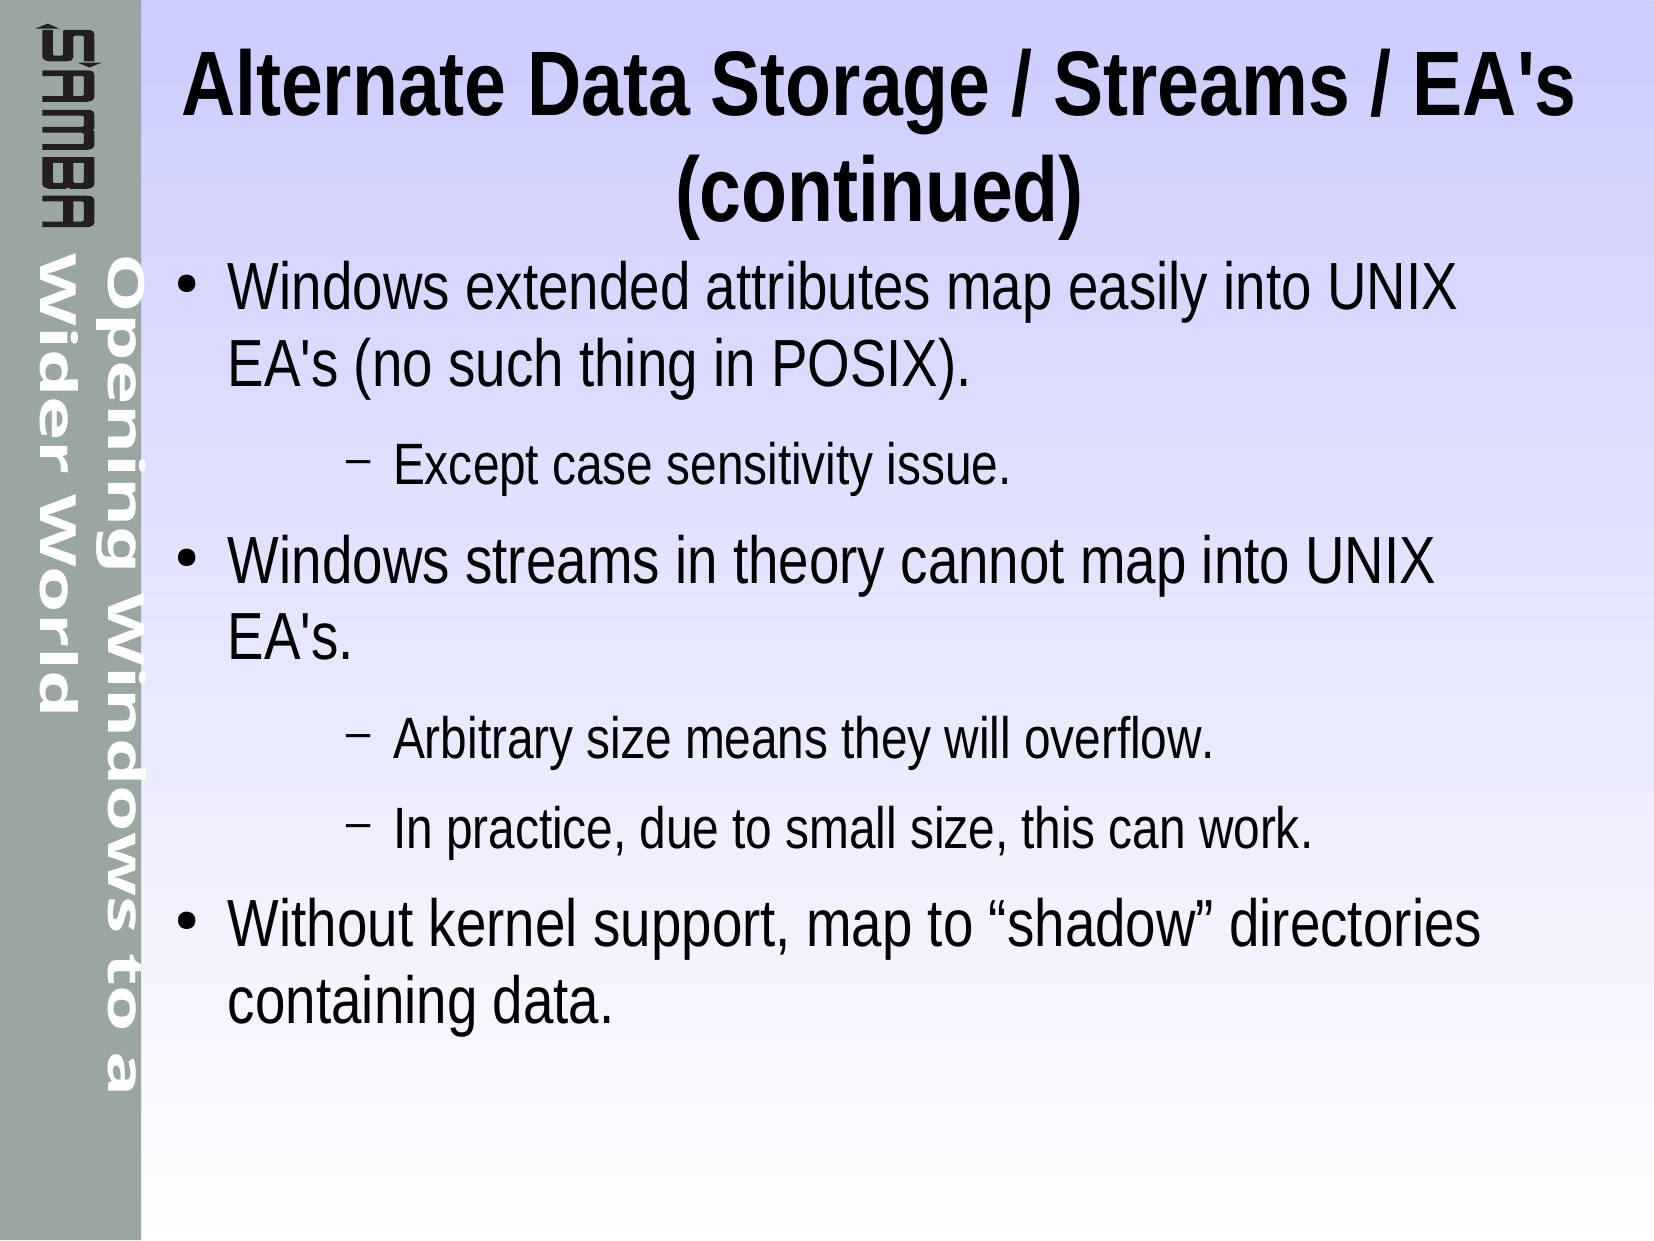

# Alternate Data Storage / Streams / EA's (continued)
Windows extended attributes map easily into UNIX EA's (no such thing in POSIX).
Except case sensitivity issue.
Windows streams in theory cannot map into UNIX EA's.
Arbitrary size means they will overflow.
In practice, due to small size, this can work.
Without kernel support, map to “shadow” directories containing data.